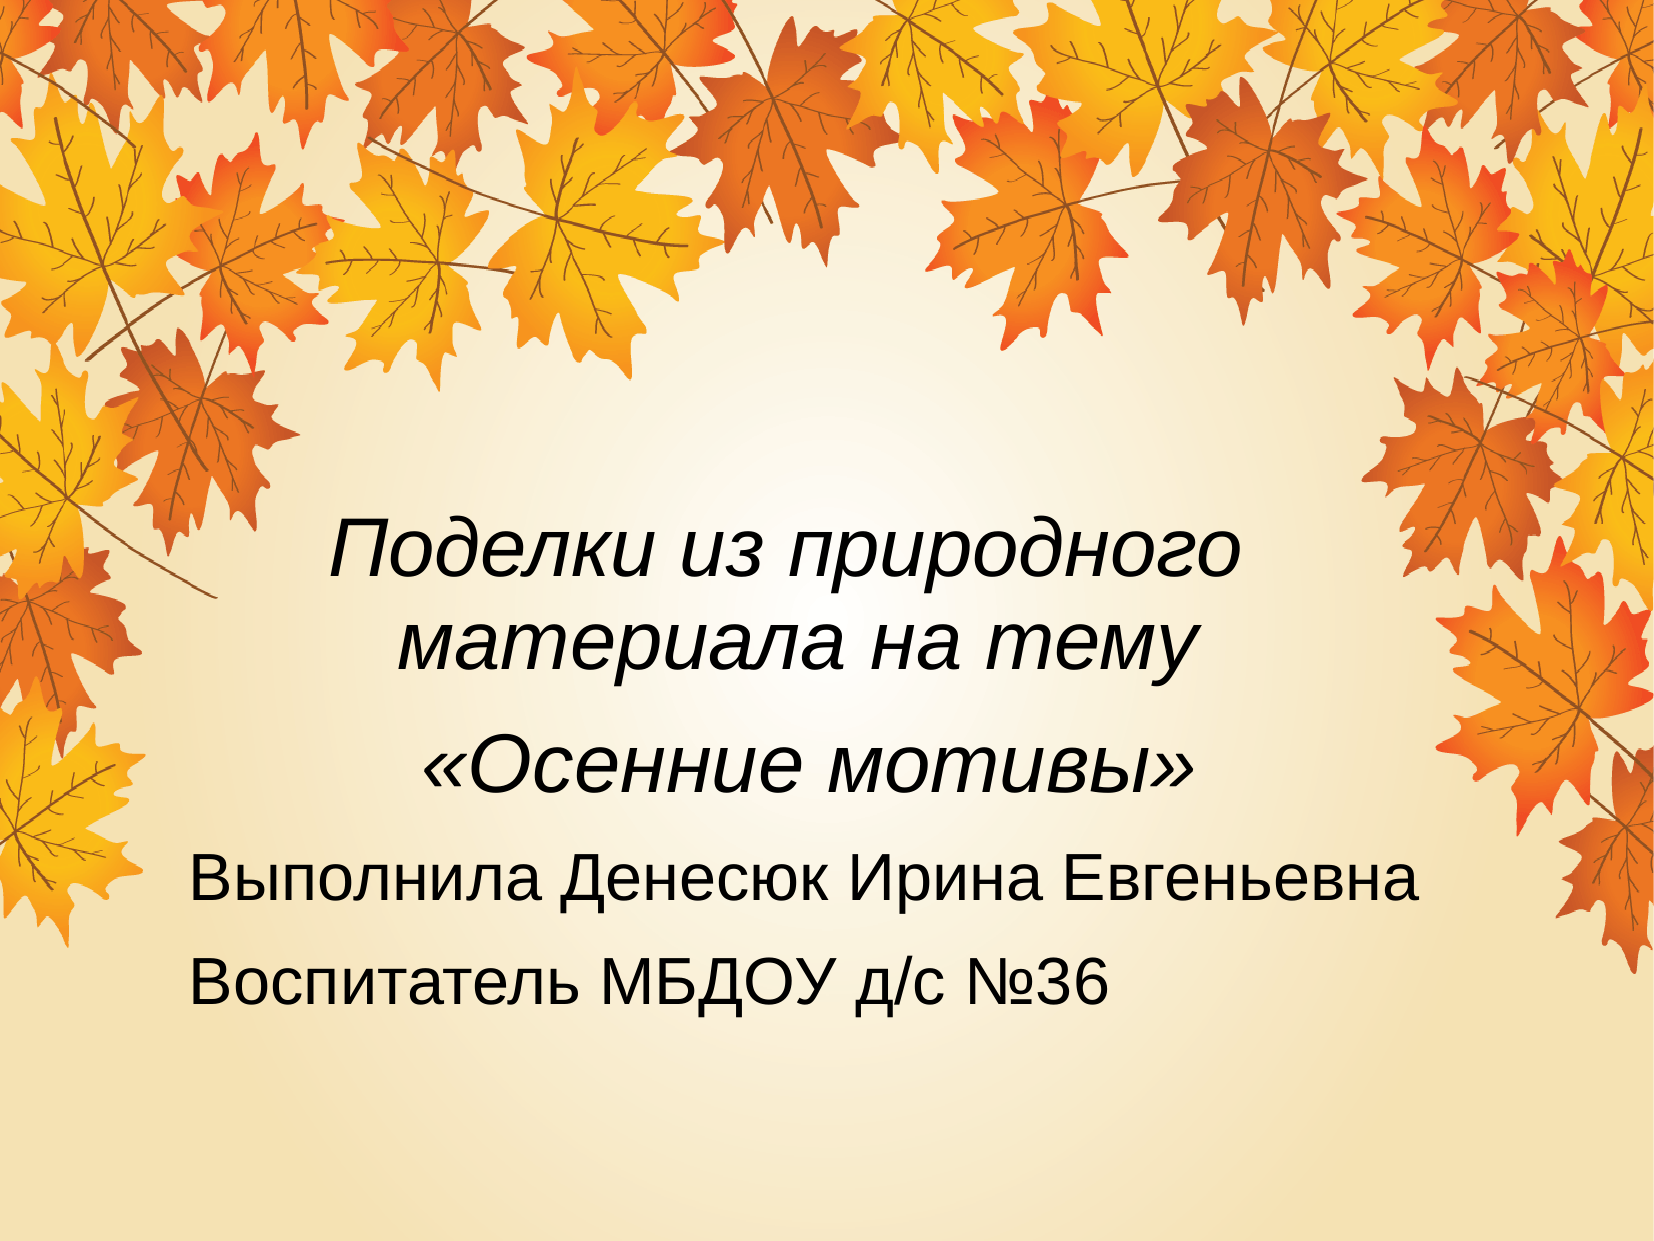

Поделки из природного материала на тему
 «Осенние мотивы»
Выполнила Денесюк Ирина Евгеньевна
Воспитатель МБДОУ д/с №36
#